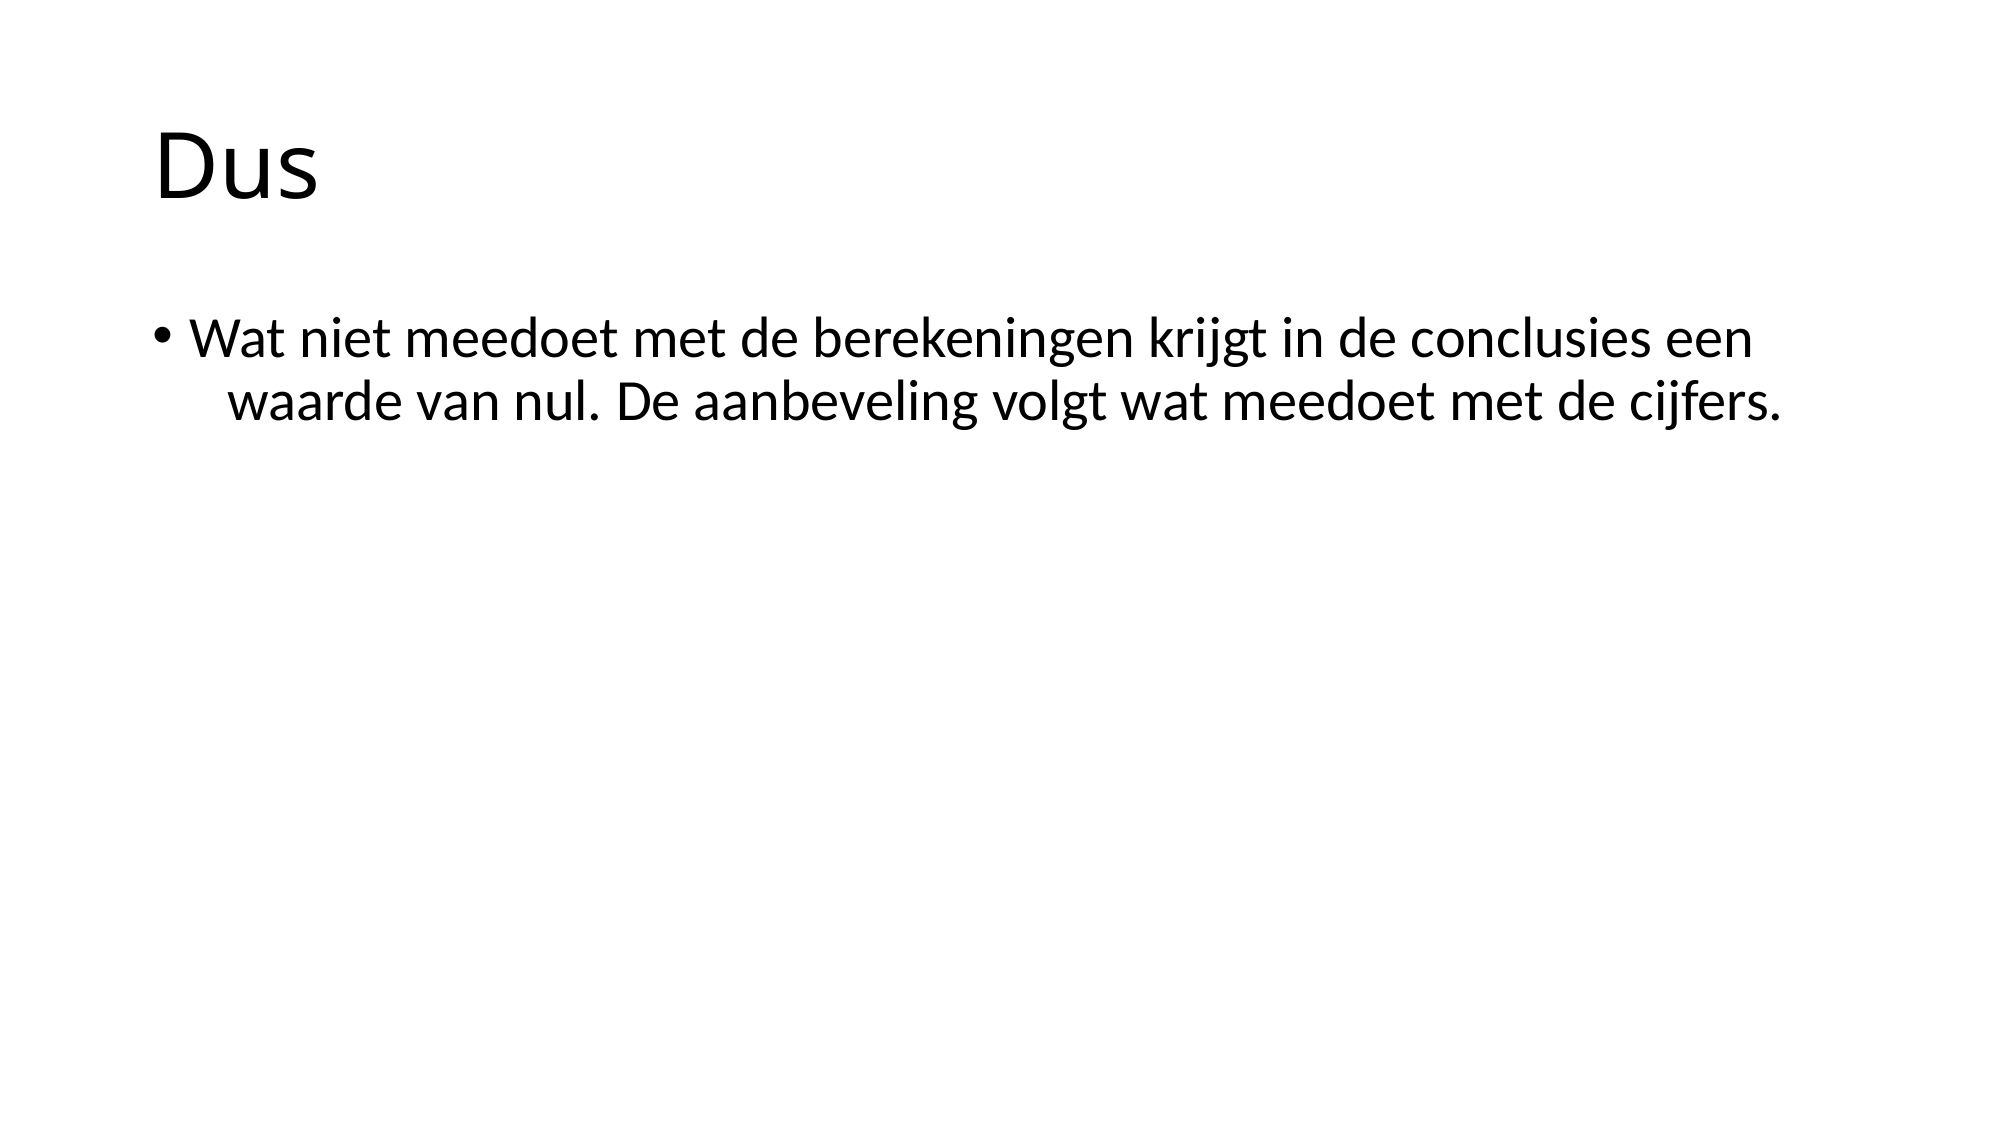

# Dus
Wat niet meedoet met de berekeningen krijgt in de conclusies een waarde van nul. De aanbeveling volgt wat meedoet met de cijfers.